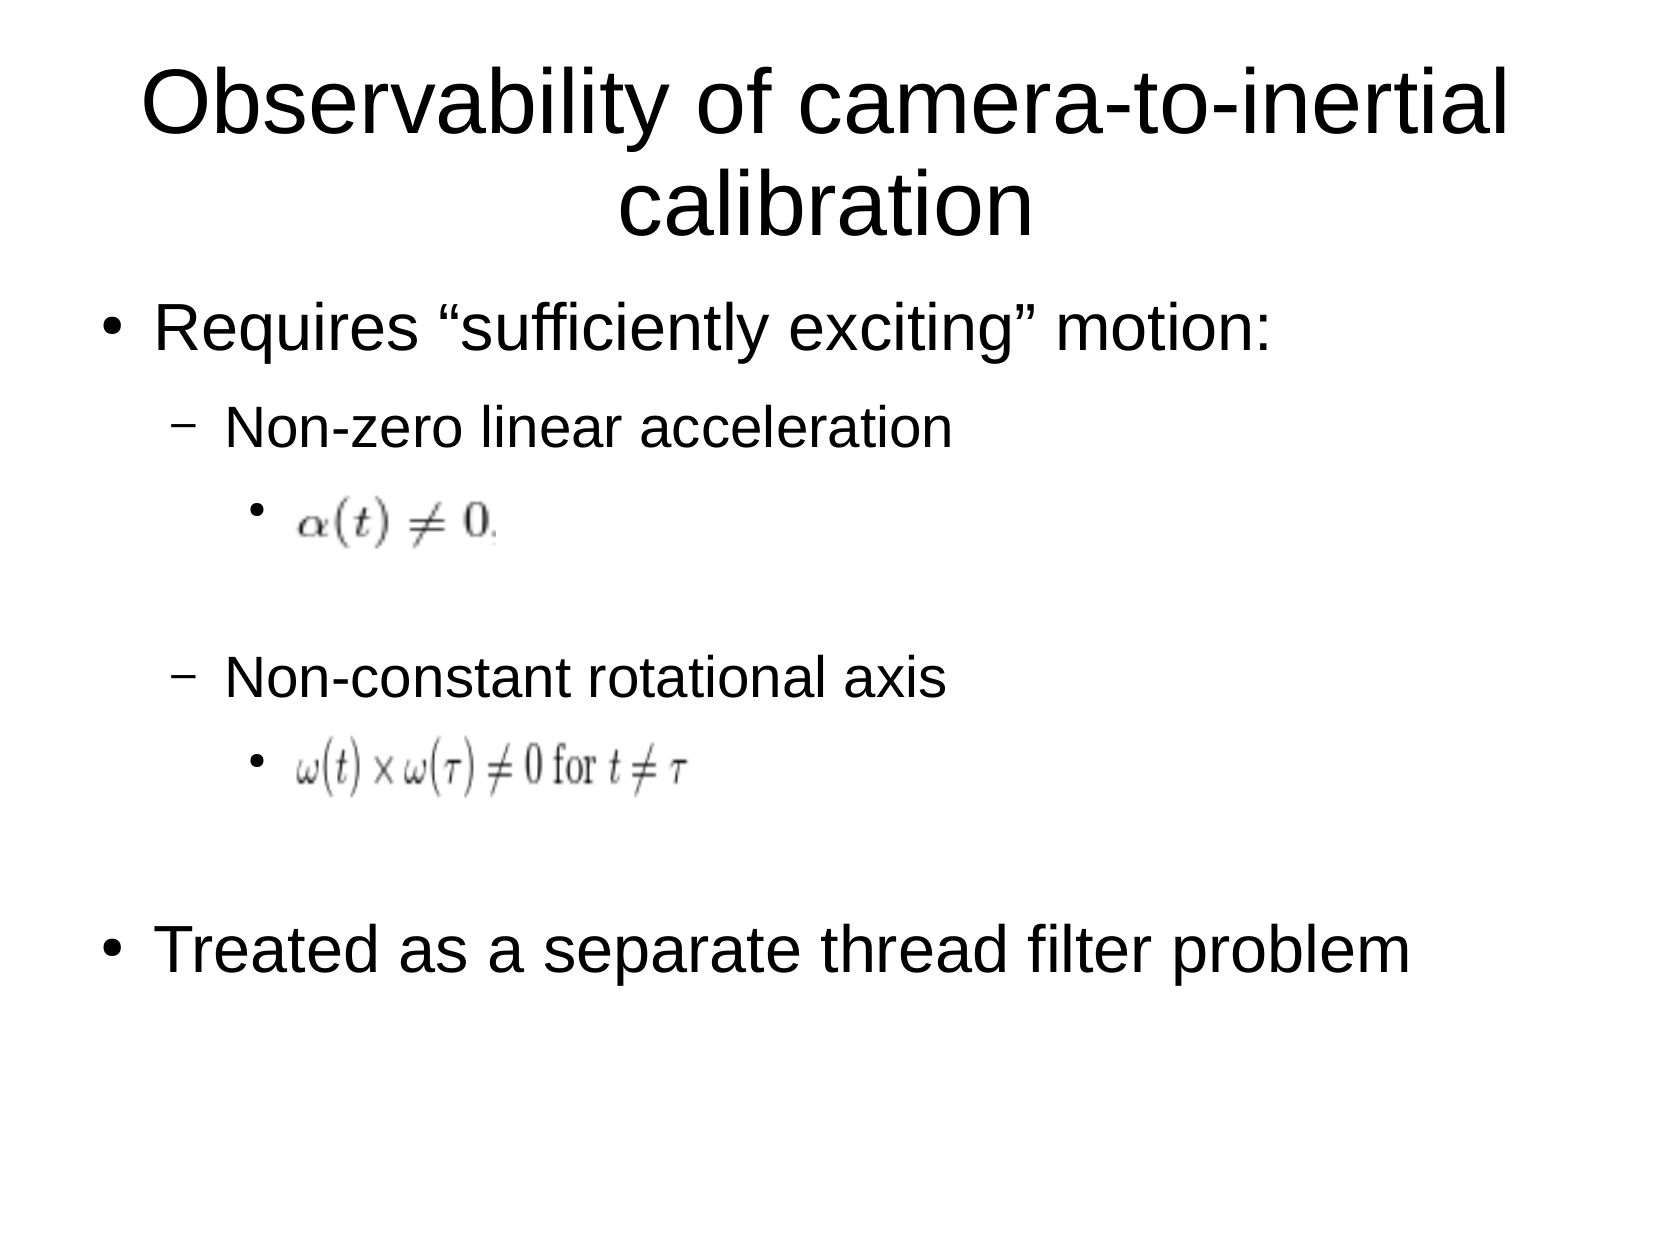

# Observability of camera-to-inertial calibration
Requires “sufficiently exciting” motion:
Non-zero linear acceleration
Non-constant rotational axis
Treated as a separate thread filter problem